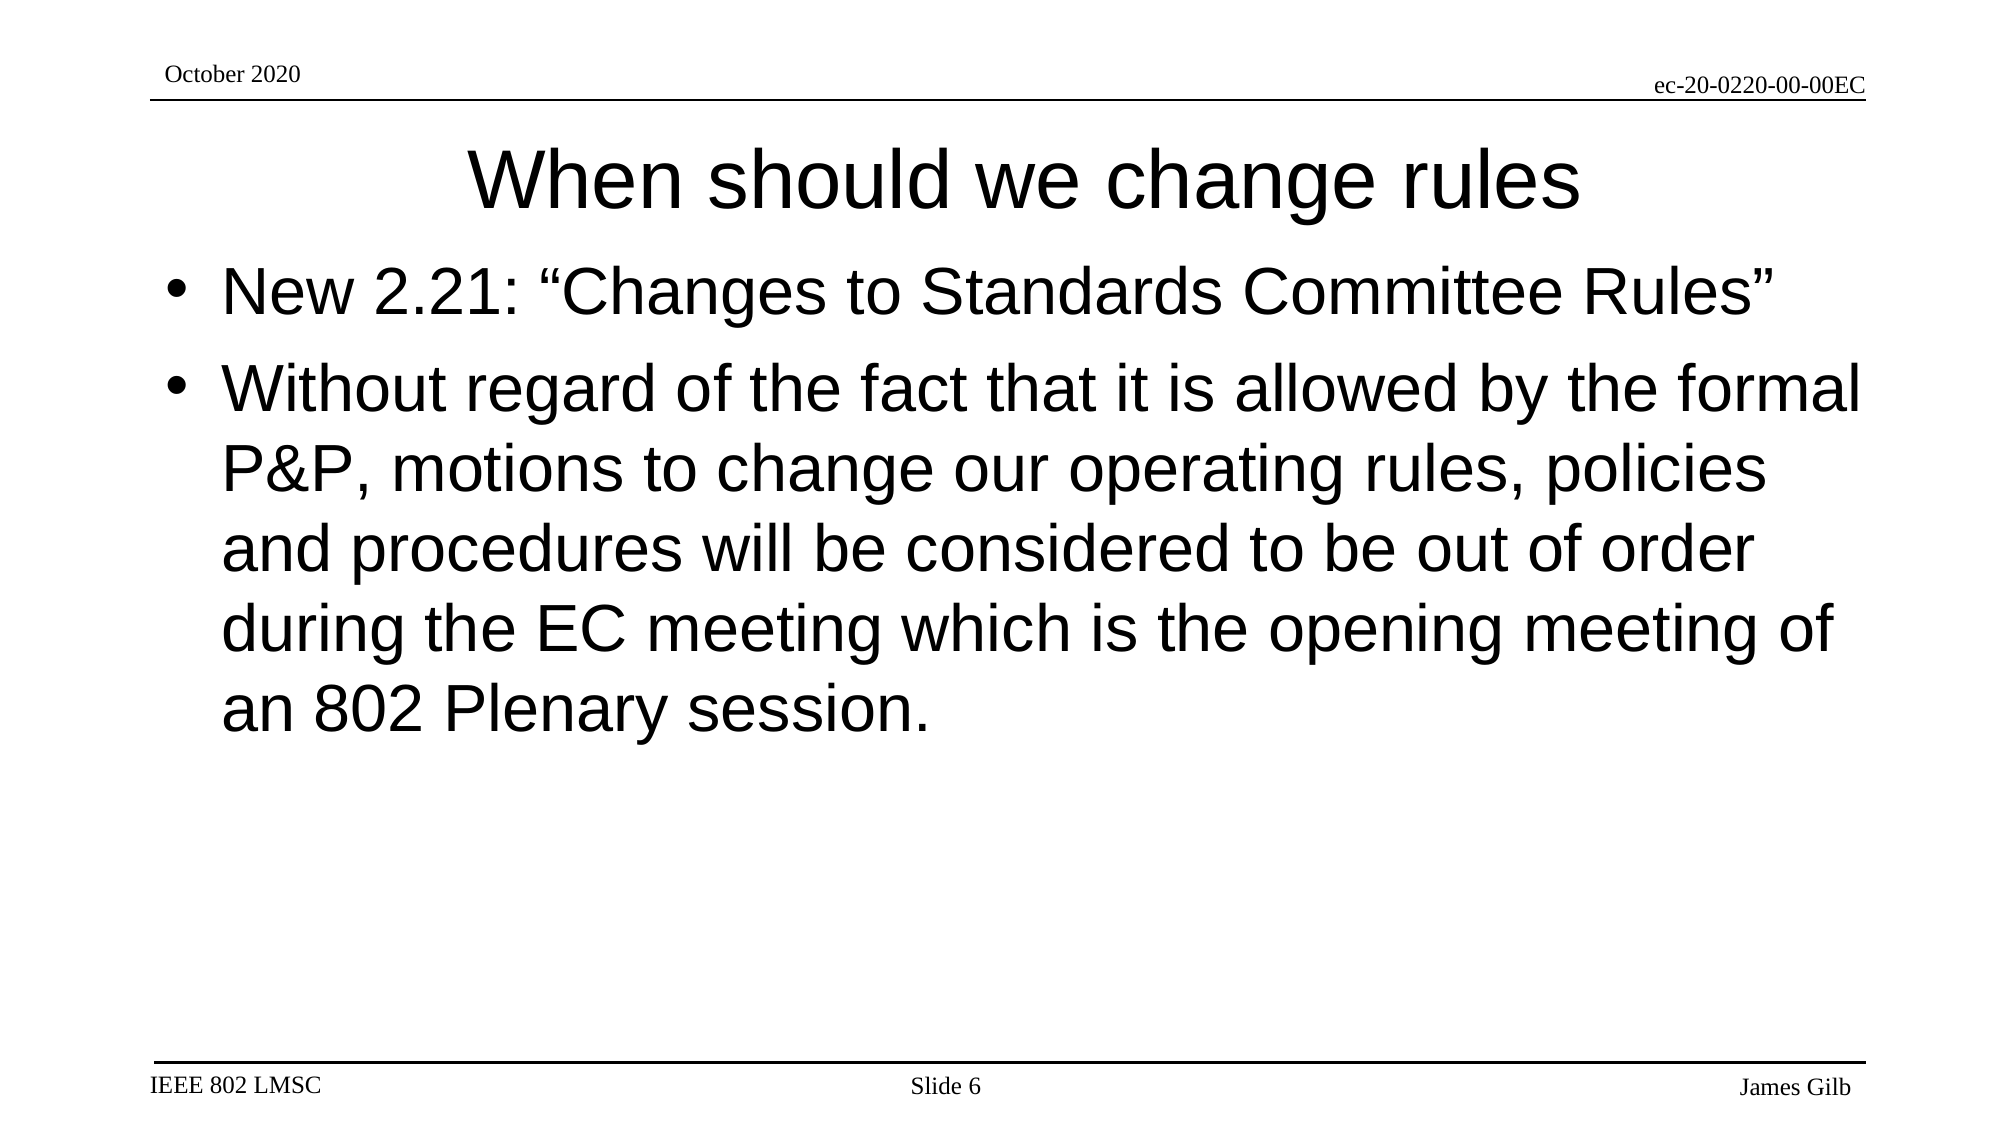

# When should we change rules
New 2.21: “Changes to Standards Committee Rules”
Without regard of the fact that it is allowed by the formal P&P, motions to change our operating rules, policies and procedures will be considered to be out of order during the EC meeting which is the opening meeting of an 802 Plenary session.
6